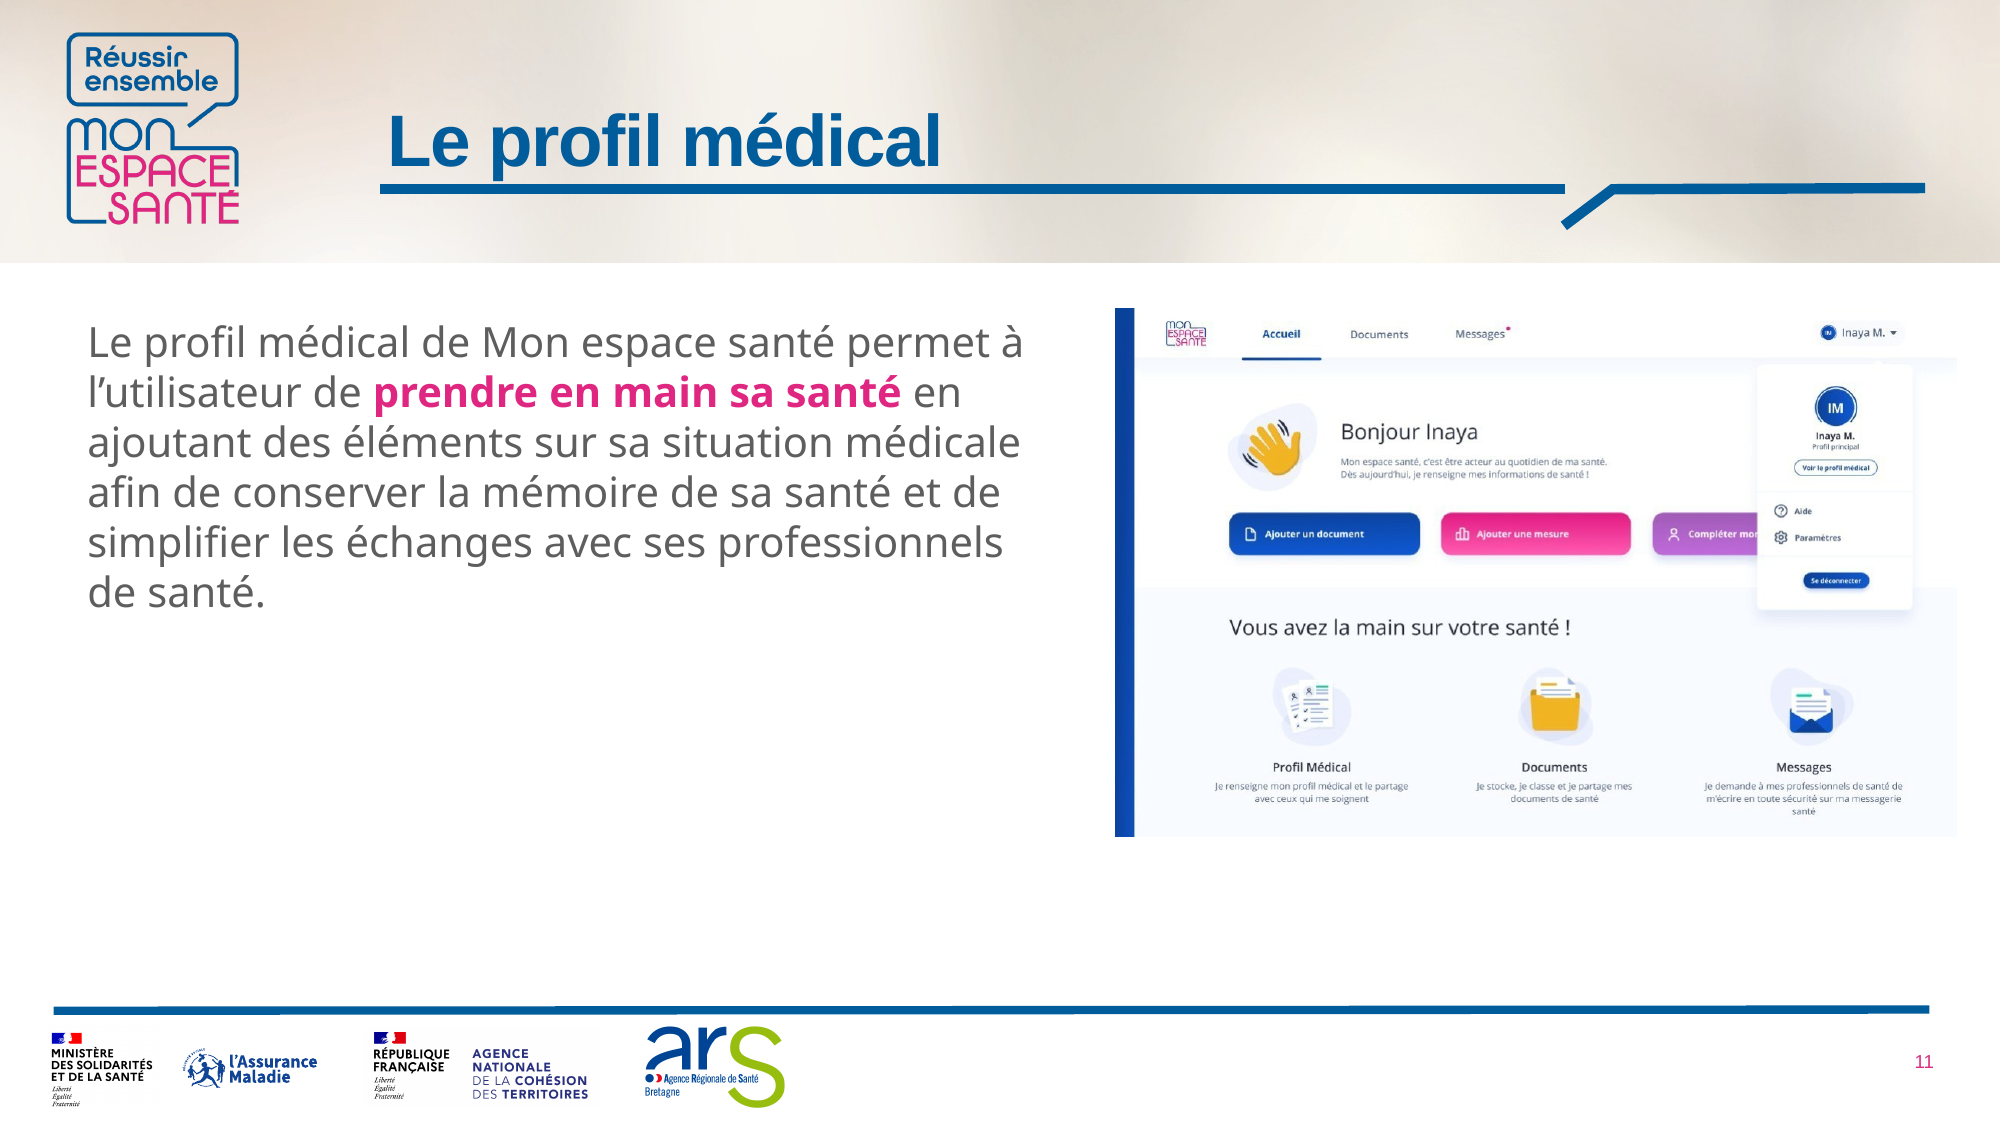

# Le profil médical
Le profil médical de Mon espace santé permet à l’utilisateur de prendre en main sa santé en ajoutant des éléments sur sa situation médicale afin de conserver la mémoire de sa santé et de simplifier les échanges avec ses professionnels de santé.
11